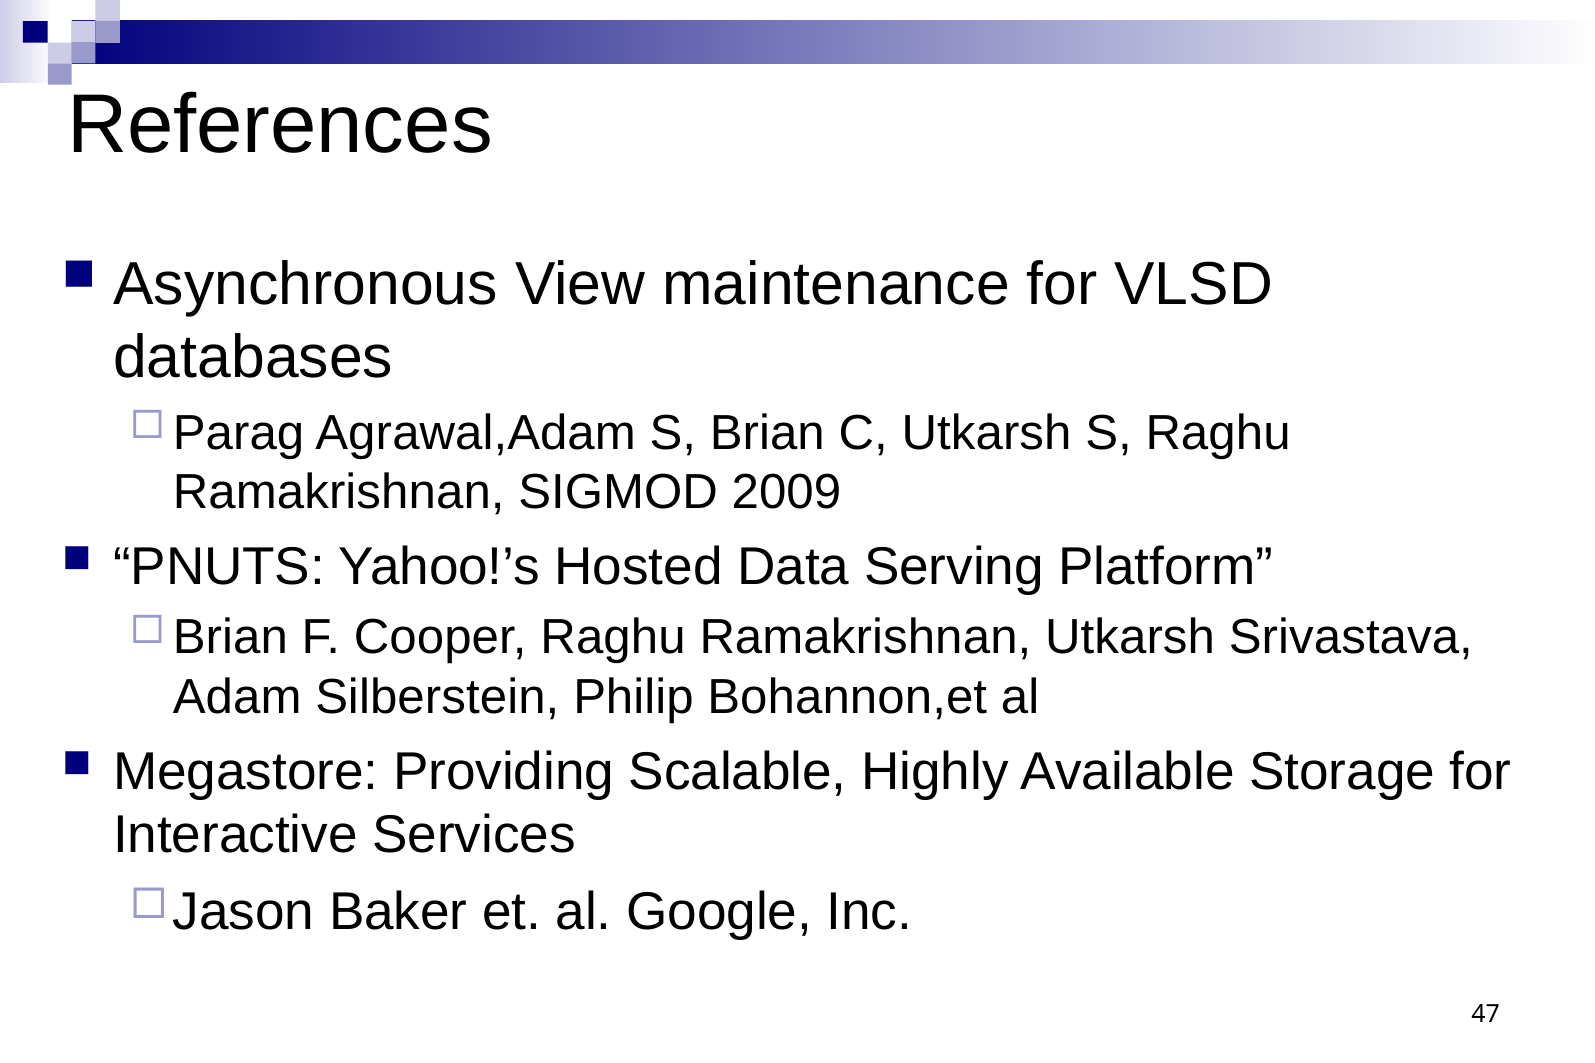

# References
Asynchronous View maintenance for VLSD databases
Parag Agrawal,Adam S, Brian C, Utkarsh S, Raghu Ramakrishnan, SIGMOD 2009
“PNUTS: Yahoo!’s Hosted Data Serving Platform”
Brian F. Cooper, Raghu Ramakrishnan, Utkarsh Srivastava, Adam Silberstein, Philip Bohannon,et al
Megastore: Providing Scalable, Highly Available Storage for Interactive Services
Jason Baker et. al. Google, Inc.
47